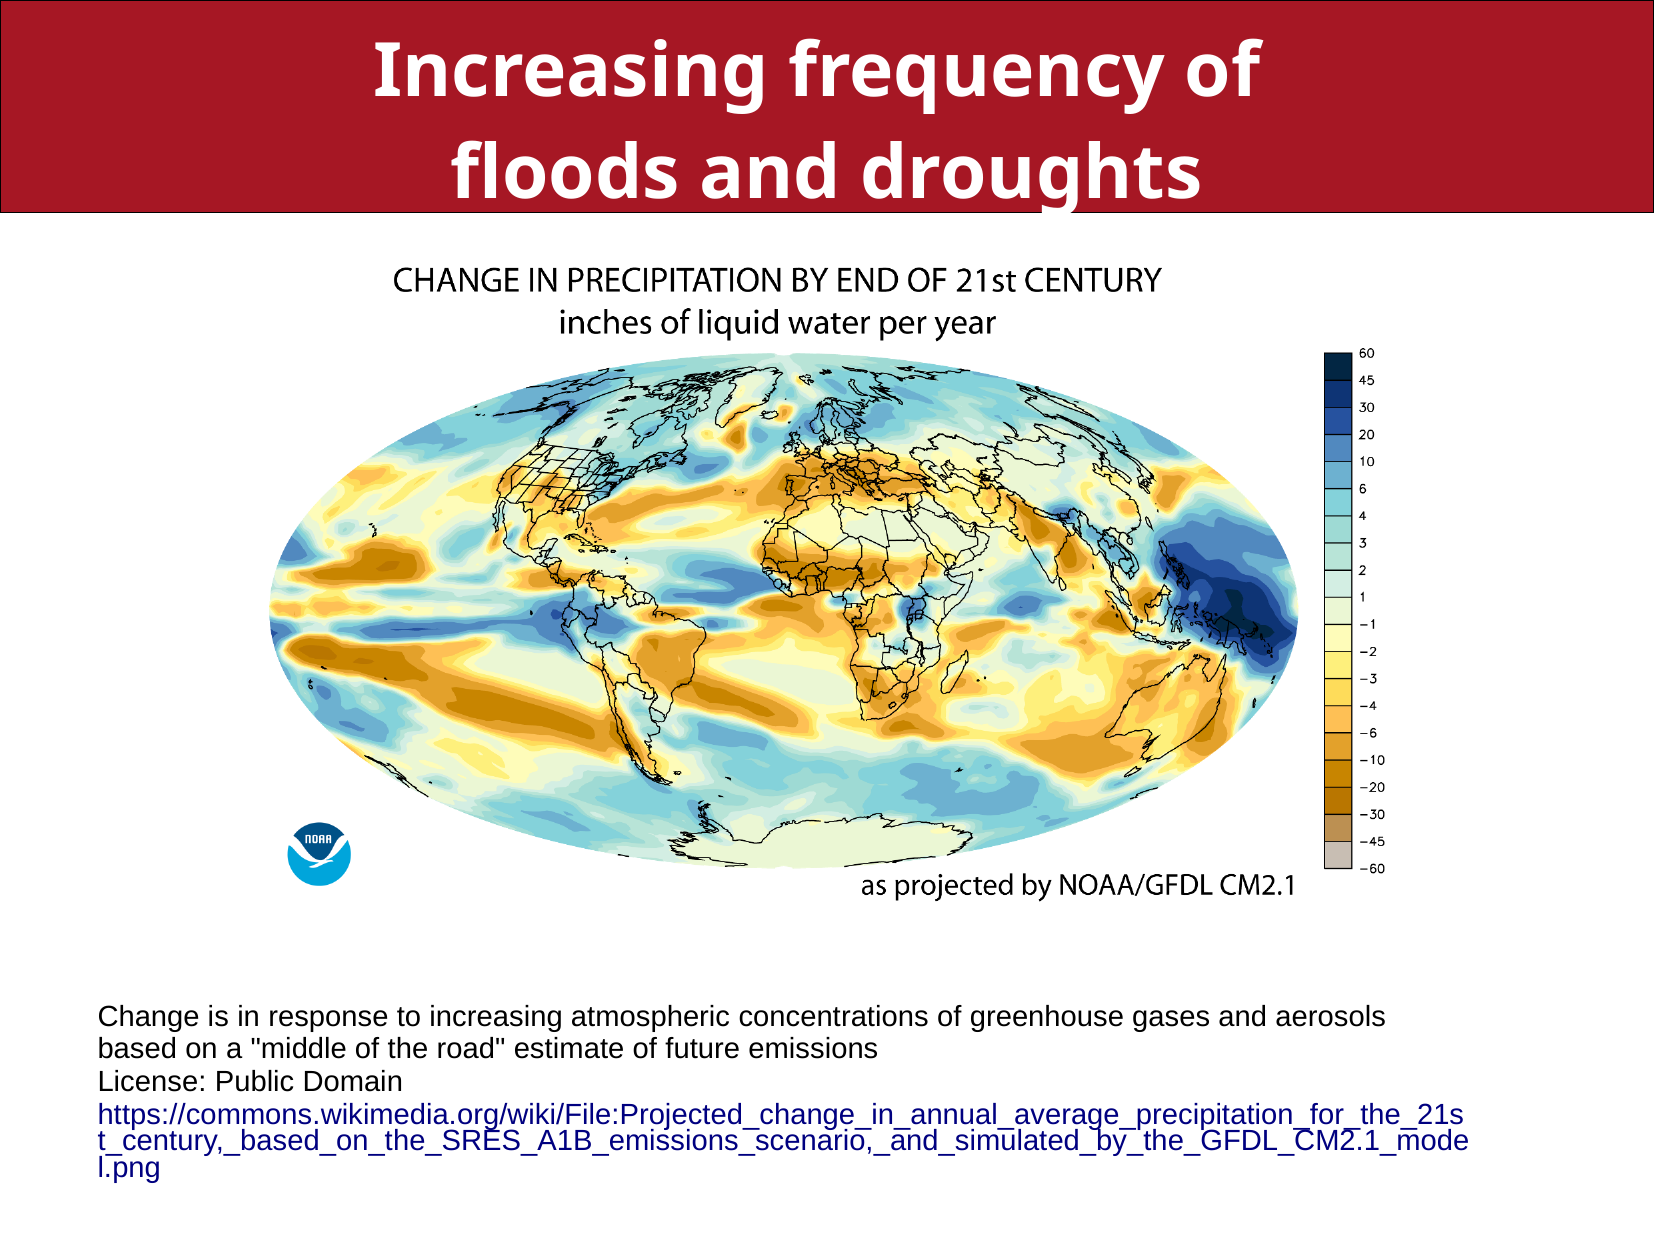

# Increasing frequency of floods and droughts
Change is in response to increasing atmospheric concentrations of greenhouse gases and aerosols based on a "middle of the road" estimate of future emissions
License: Public Domain https://commons.wikimedia.org/wiki/File:Projected_change_in_annual_average_precipitation_for_the_21st_century,_based_on_the_SRES_A1B_emissions_scenario,_and_simulated_by_the_GFDL_CM2.1_model.png